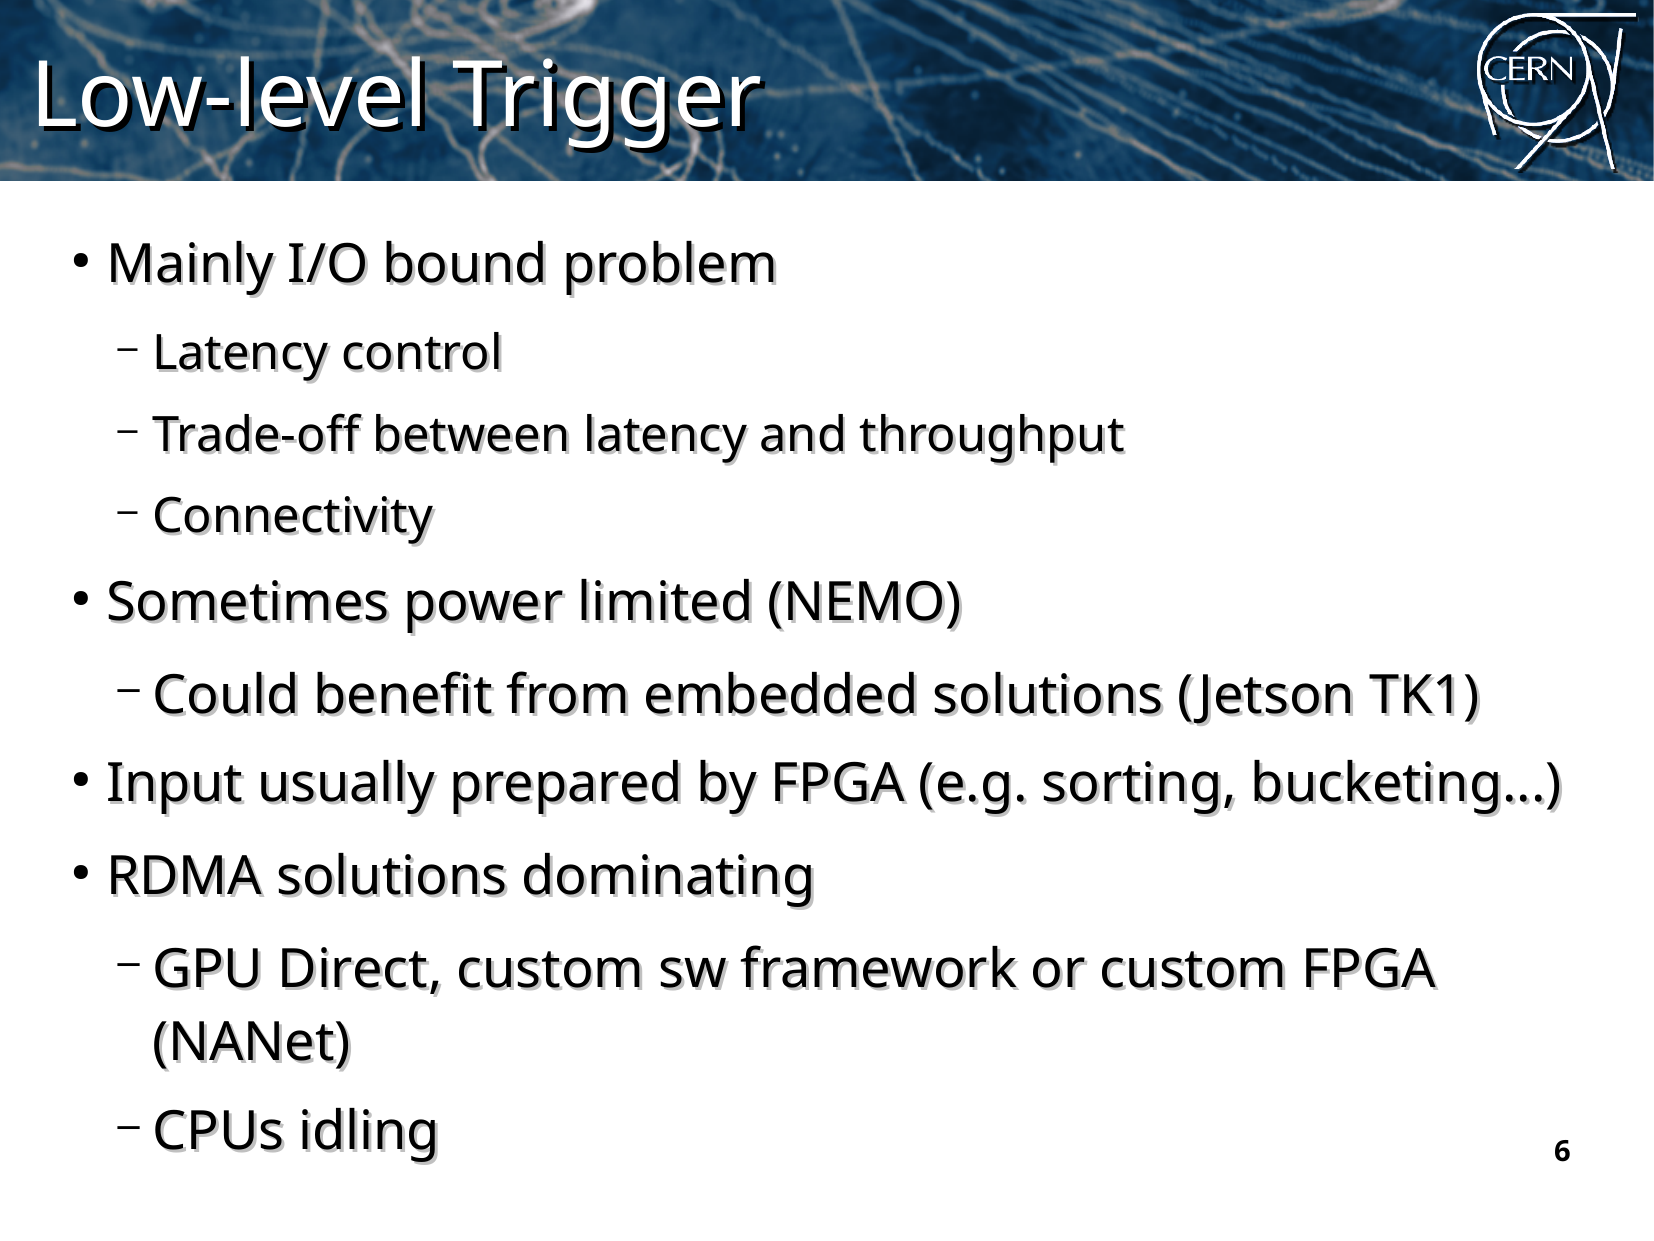

# Low-level Trigger
Mainly I/O bound problem
Latency control
Trade-off between latency and throughput
Connectivity
Sometimes power limited (NEMO)
Could benefit from embedded solutions (Jetson TK1)
Input usually prepared by FPGA (e.g. sorting, bucketing...)
RDMA solutions dominating
GPU Direct, custom sw framework or custom FPGA (NANet)
CPUs idling
6